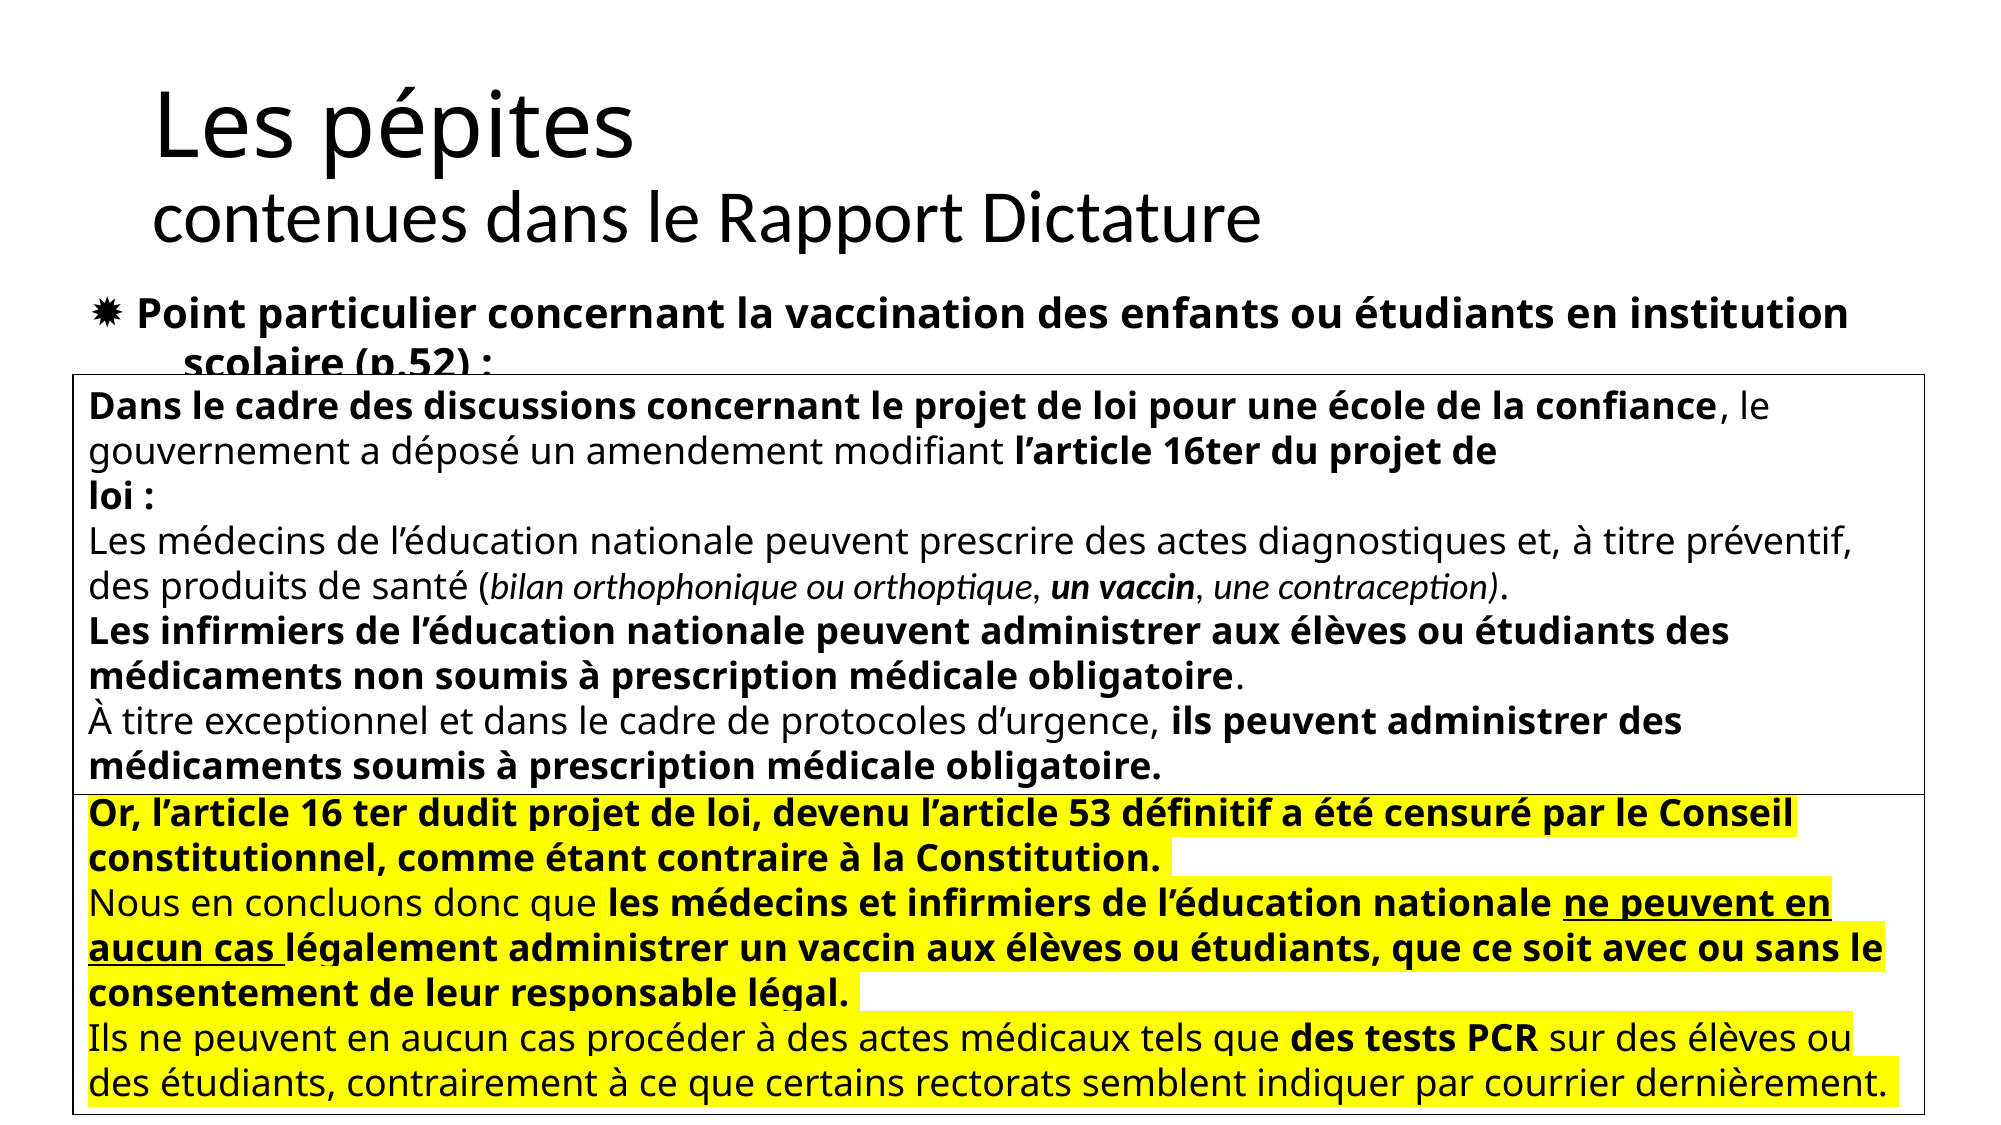

# Les pépites contenues dans le Rapport Dictature
Point particulier concernant la vaccination des enfants ou étudiants en institution scolaire (p.52) :
Dans le cadre des discussions concernant le projet de loi pour une école de la confiance, le gouvernement a déposé un amendement modifiant l’article 16ter du projet de loi :
Les médecins de l’éducation nationale peuvent prescrire des actes diagnostiques et, à titre préventif, des produits de santé (bilan orthophonique ou orthoptique, un vaccin, une contraception).
Les infirmiers de l’éducation nationale peuvent administrer aux élèves ou étudiants des médicaments non soumis à prescription médicale obligatoire.
À titre exceptionnel et dans le cadre de protocoles d’urgence, ils peuvent administrer des médicaments soumis à prescription médicale obligatoire.
Or, l’article 16 ter dudit projet de loi, devenu l’article 53 définitif a été censuré par le Conseil constitutionnel, comme étant contraire à la Constitution.
Nous en concluons donc que les médecins et infirmiers de l’éducation nationale ne peuvent en aucun cas légalement administrer un vaccin aux élèves ou étudiants, que ce soit avec ou sans le consentement de leur responsable légal.
Ils ne peuvent en aucun cas procéder à des actes médicaux tels que des tests PCR sur des élèves ou des étudiants, contrairement à ce que certains rectorats semblent indiquer par courrier dernièrement.